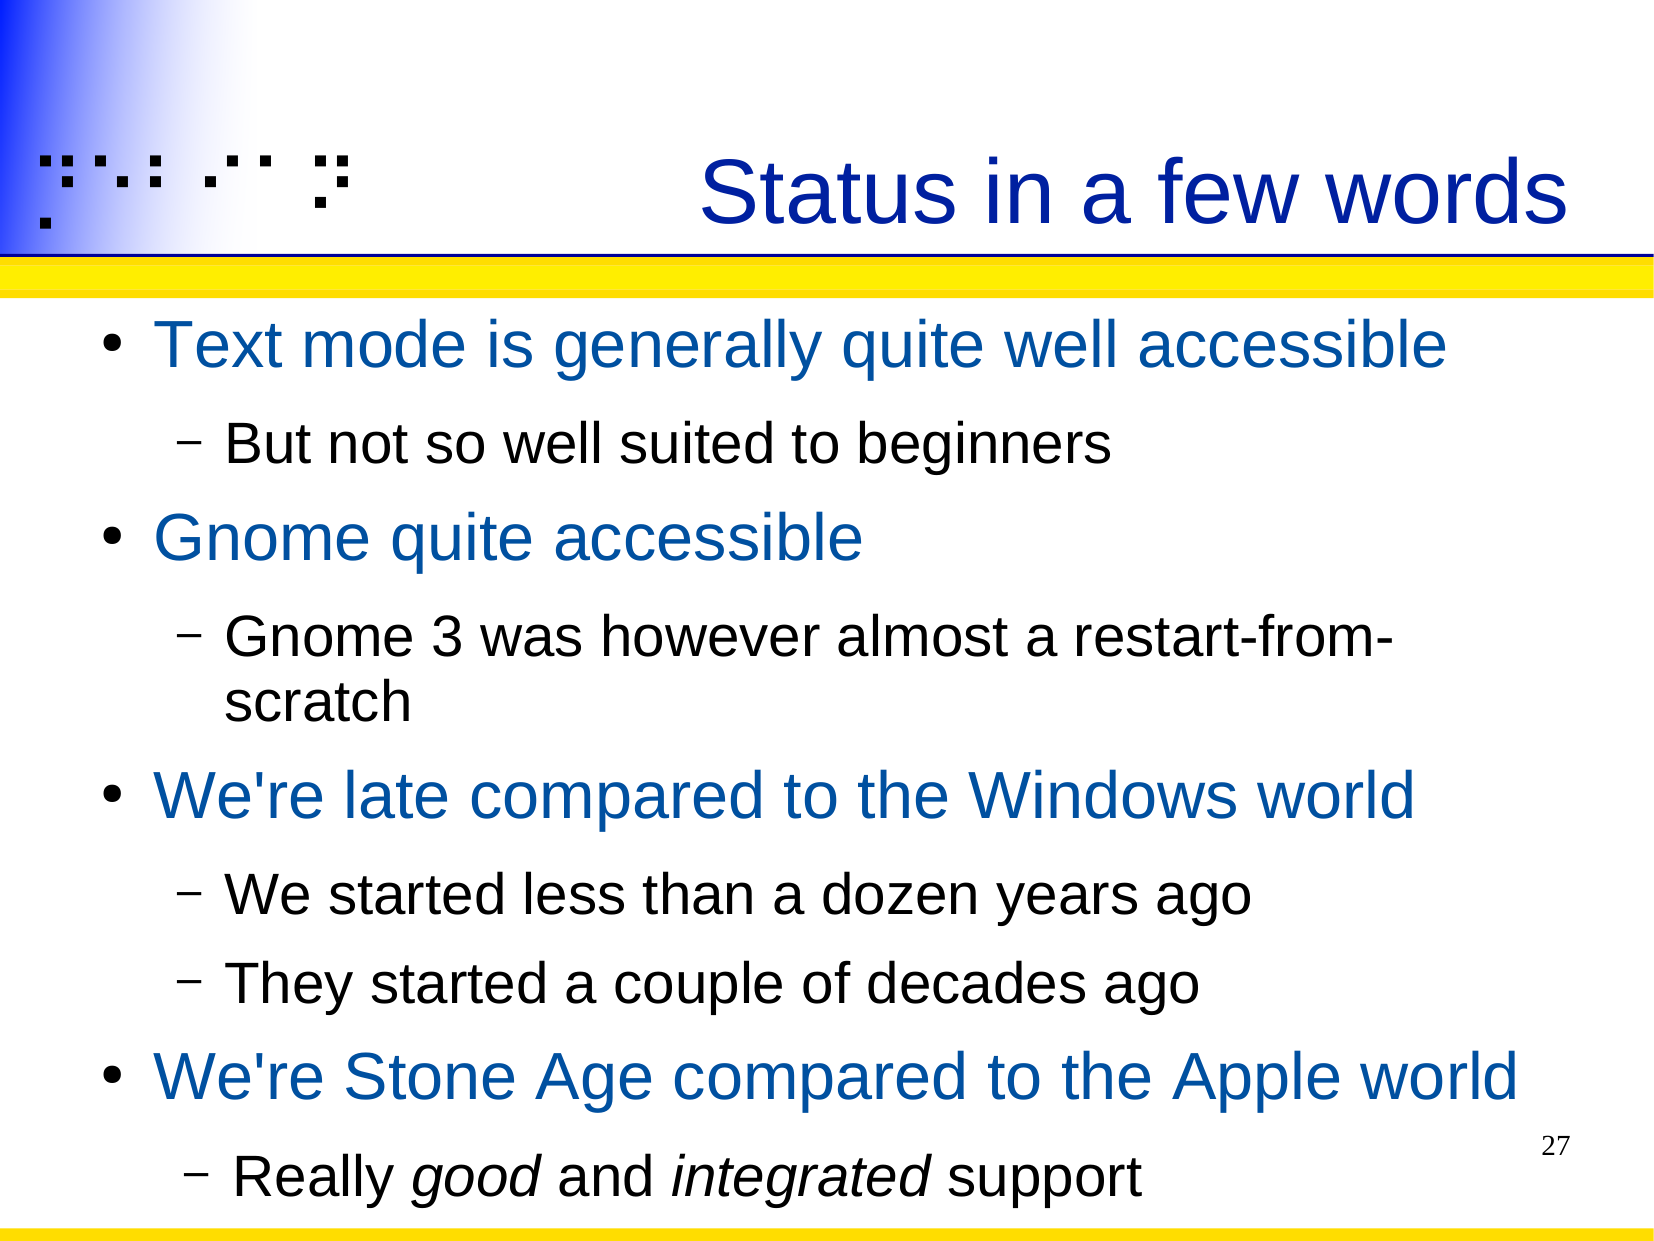

# Status in a few words
Text mode is generally quite well accessible
But not so well suited to beginners
Gnome quite accessible
Gnome 3 was however almost a restart-from-scratch
We're late compared to the Windows world
We started less than a dozen years ago
They started a couple of decades ago
We're Stone Age compared to the Apple world
Really good and integrated support
27